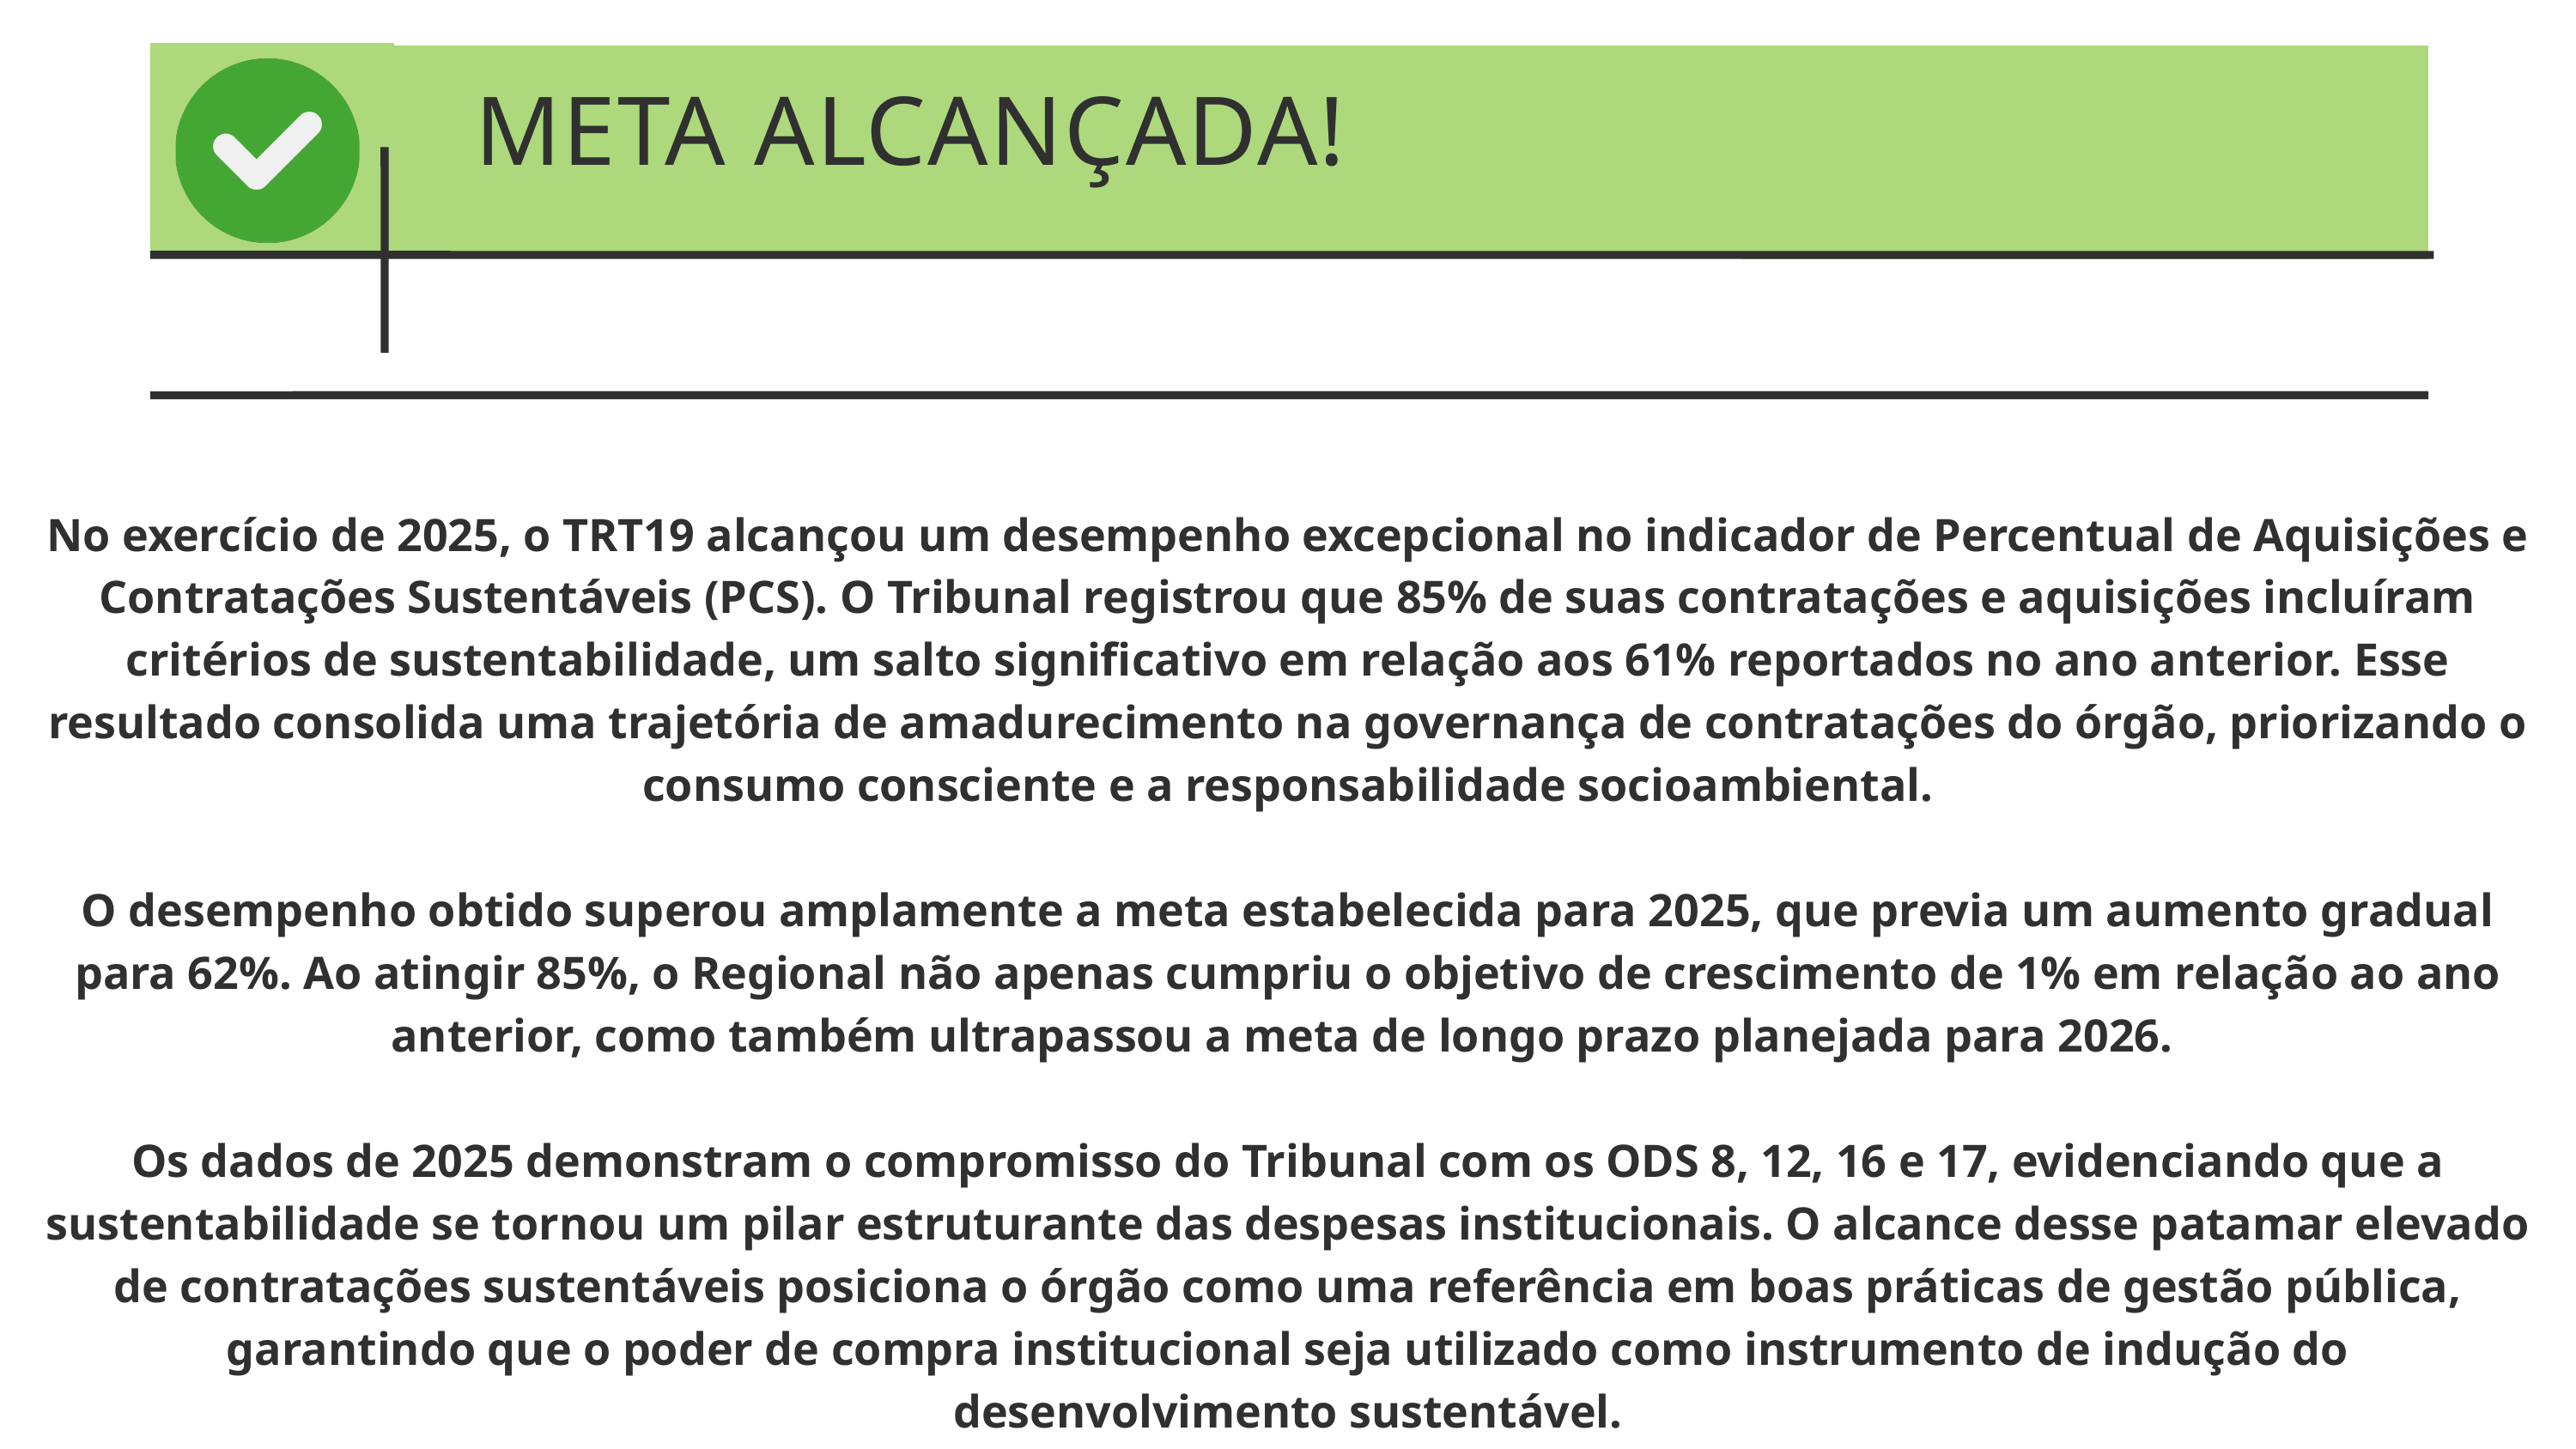

META ALCANÇADA!
No exercício de 2025, o TRT19 alcançou um desempenho excepcional no indicador de Percentual de Aquisições e Contratações Sustentáveis (PCS). O Tribunal registrou que 85% de suas contratações e aquisições incluíram critérios de sustentabilidade, um salto significativo em relação aos 61% reportados no ano anterior. Esse resultado consolida uma trajetória de amadurecimento na governança de contratações do órgão, priorizando o consumo consciente e a responsabilidade socioambiental.
O desempenho obtido superou amplamente a meta estabelecida para 2025, que previa um aumento gradual para 62%. Ao atingir 85%, o Regional não apenas cumpriu o objetivo de crescimento de 1% em relação ao ano anterior, como também ultrapassou a meta de longo prazo planejada para 2026.
Os dados de 2025 demonstram o compromisso do Tribunal com os ODS 8, 12, 16 e 17, evidenciando que a sustentabilidade se tornou um pilar estruturante das despesas institucionais. O alcance desse patamar elevado de contratações sustentáveis posiciona o órgão como uma referência em boas práticas de gestão pública, garantindo que o poder de compra institucional seja utilizado como instrumento de indução do desenvolvimento sustentável.